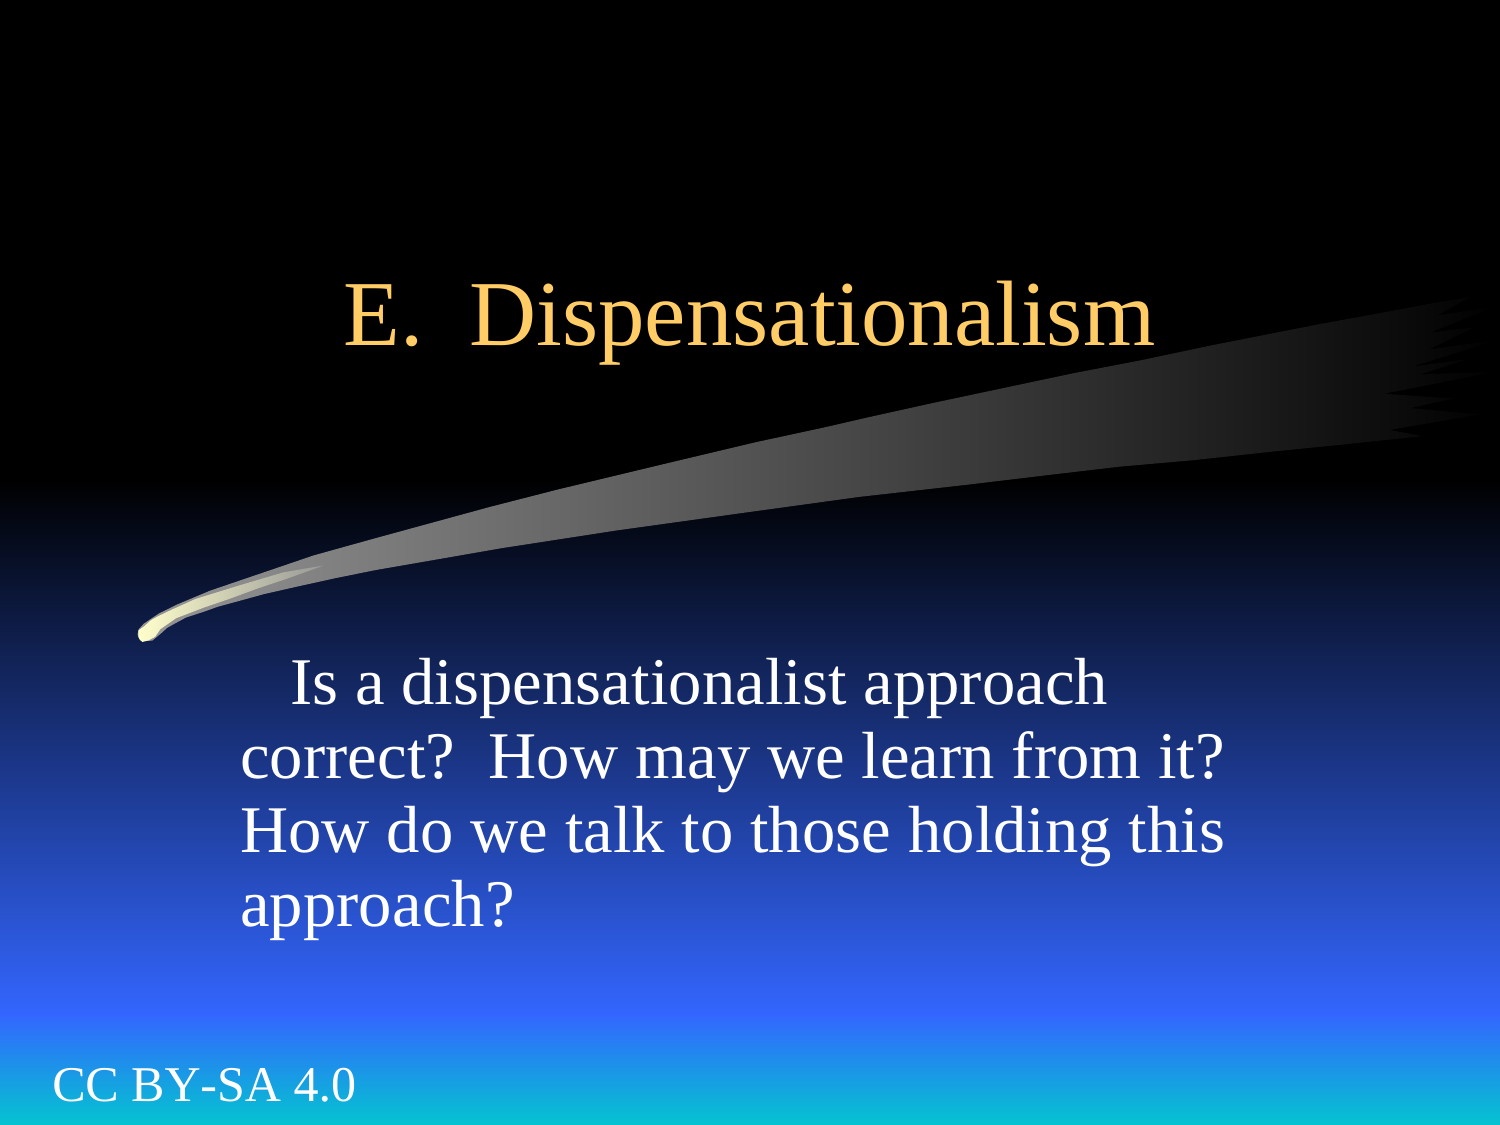

# E. Dispensationalism
 Is a dispensationalist approach correct? How may we learn from it? How do we talk to those holding this approach?
CC BY-SA 4.0